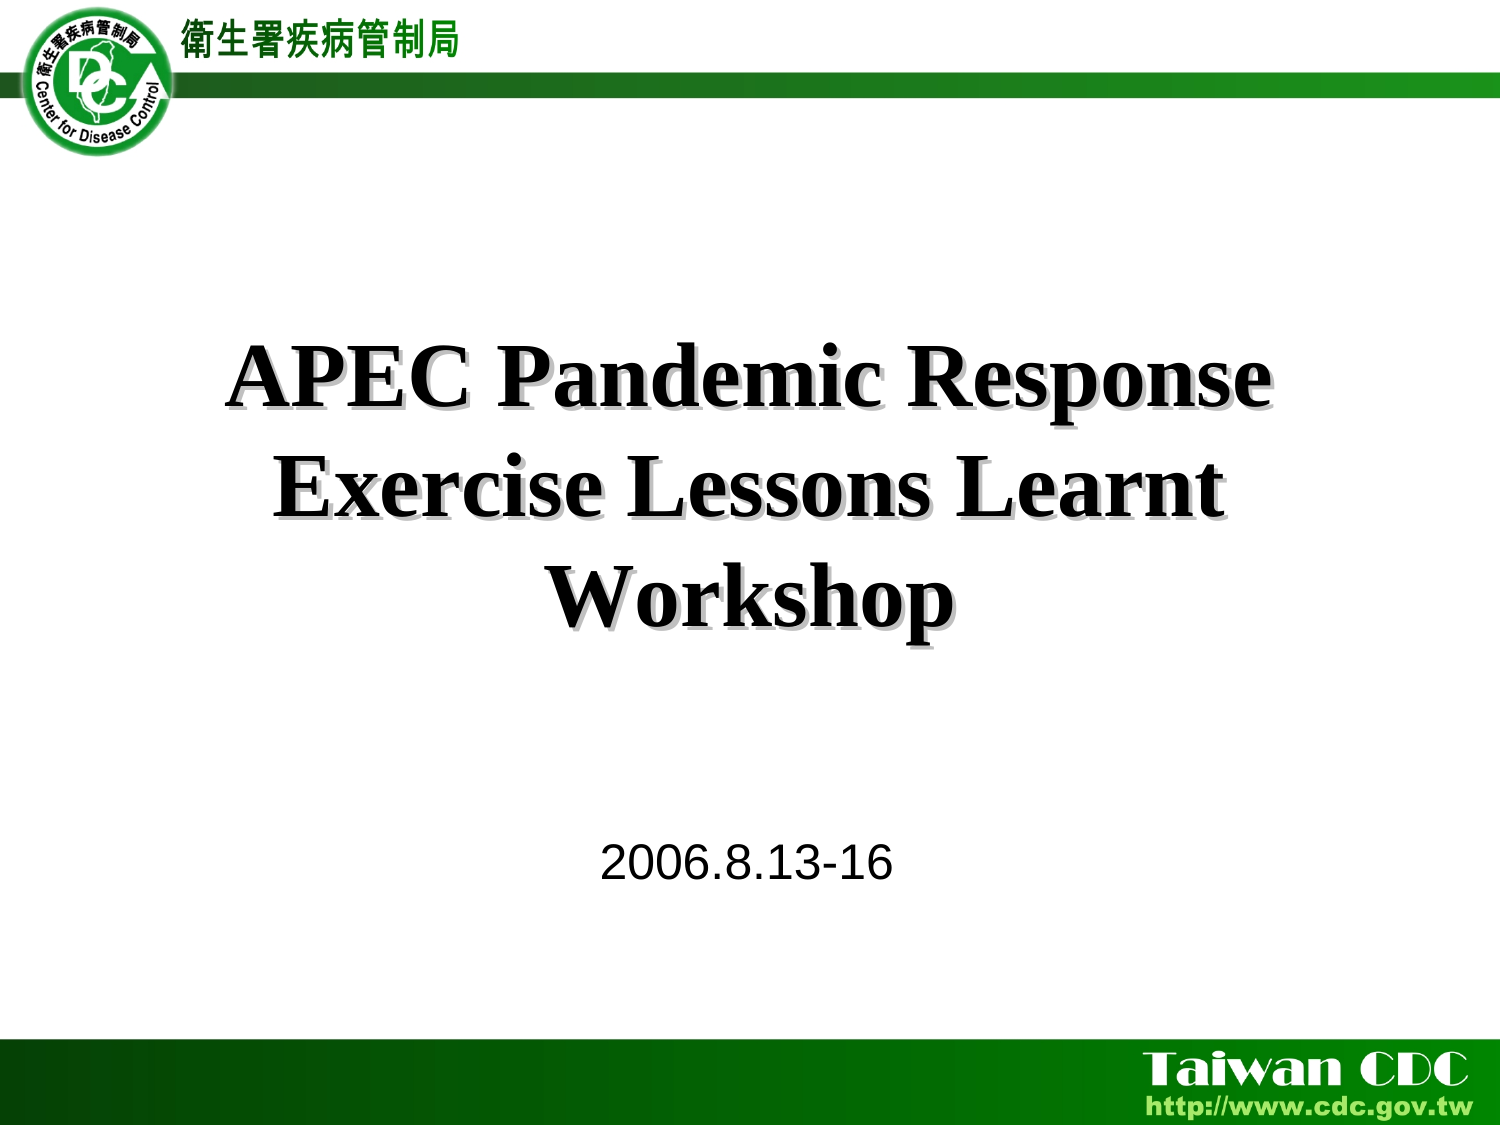

# APEC Pandemic Response Exercise Lessons Learnt Workshop
2006.8.13-16